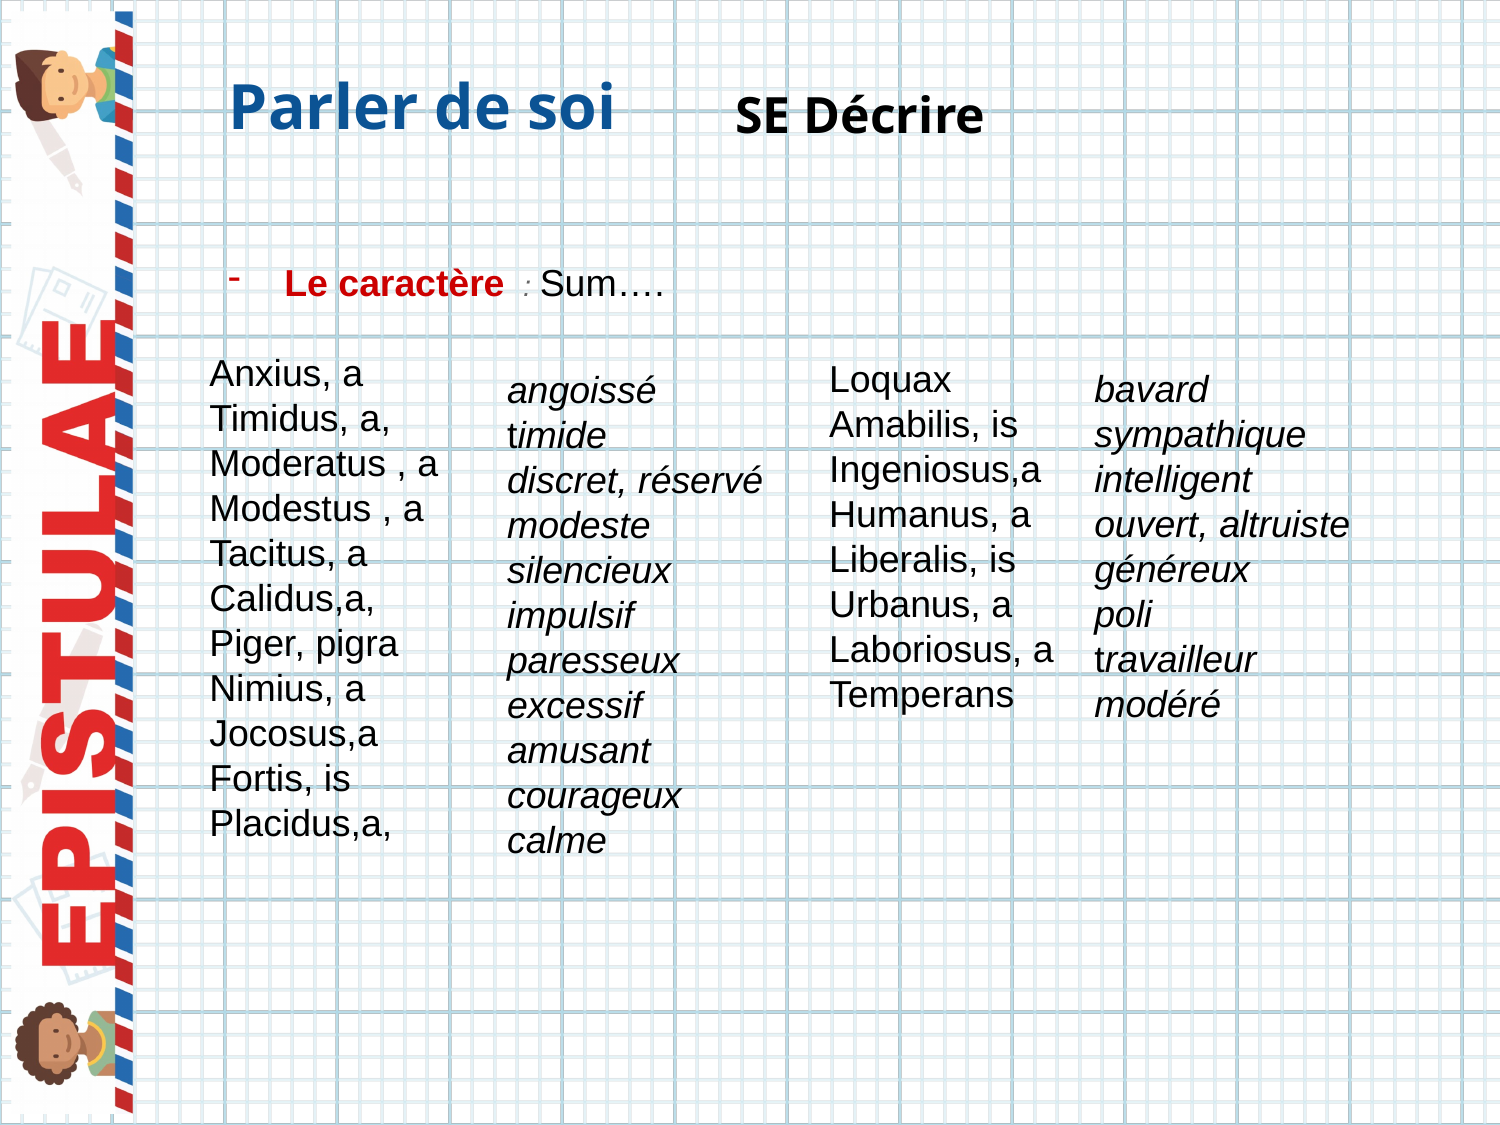

Parler de soi
SE Décrire
Le caractère : Sum….
Anxius, a
Timidus, a,
Moderatus , a
Modestus , a
Tacitus, a
Calidus,a,
Piger, pigra
Nimius, a
Jocosus,a
Fortis, is
Placidus,a,
Loquax
Amabilis, is
Ingeniosus,a
Humanus, a
Liberalis, is
Urbanus, a
Laboriosus, a
Temperans
bavard
sympathique
intelligent
ouvert, altruiste
généreux
poli
travailleur
modéré
angoissé
timide
discret, réservé
modeste
silencieux
impulsif
paresseux
excessif
amusant
courageux
calme